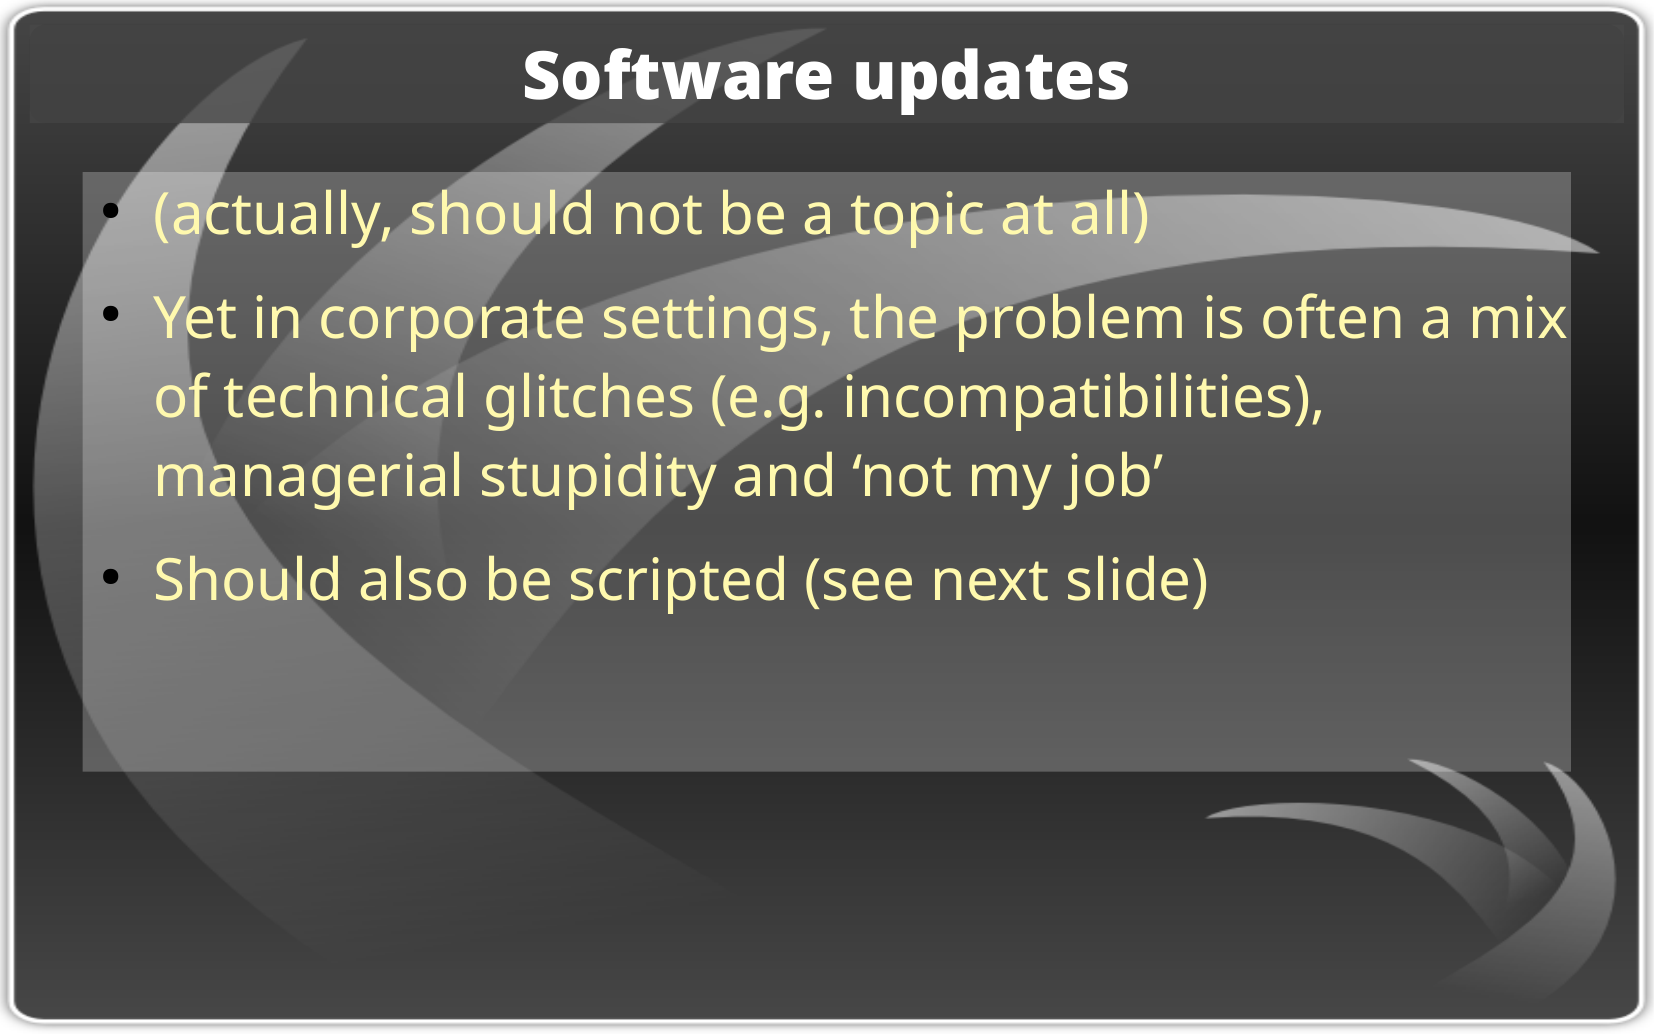

# Software updates
(actually, should not be a topic at all)
Yet in corporate settings, the problem is often a mix of technical glitches (e.g. incompatibilities), managerial stupidity and ‘not my job’
Should also be scripted (see next slide)